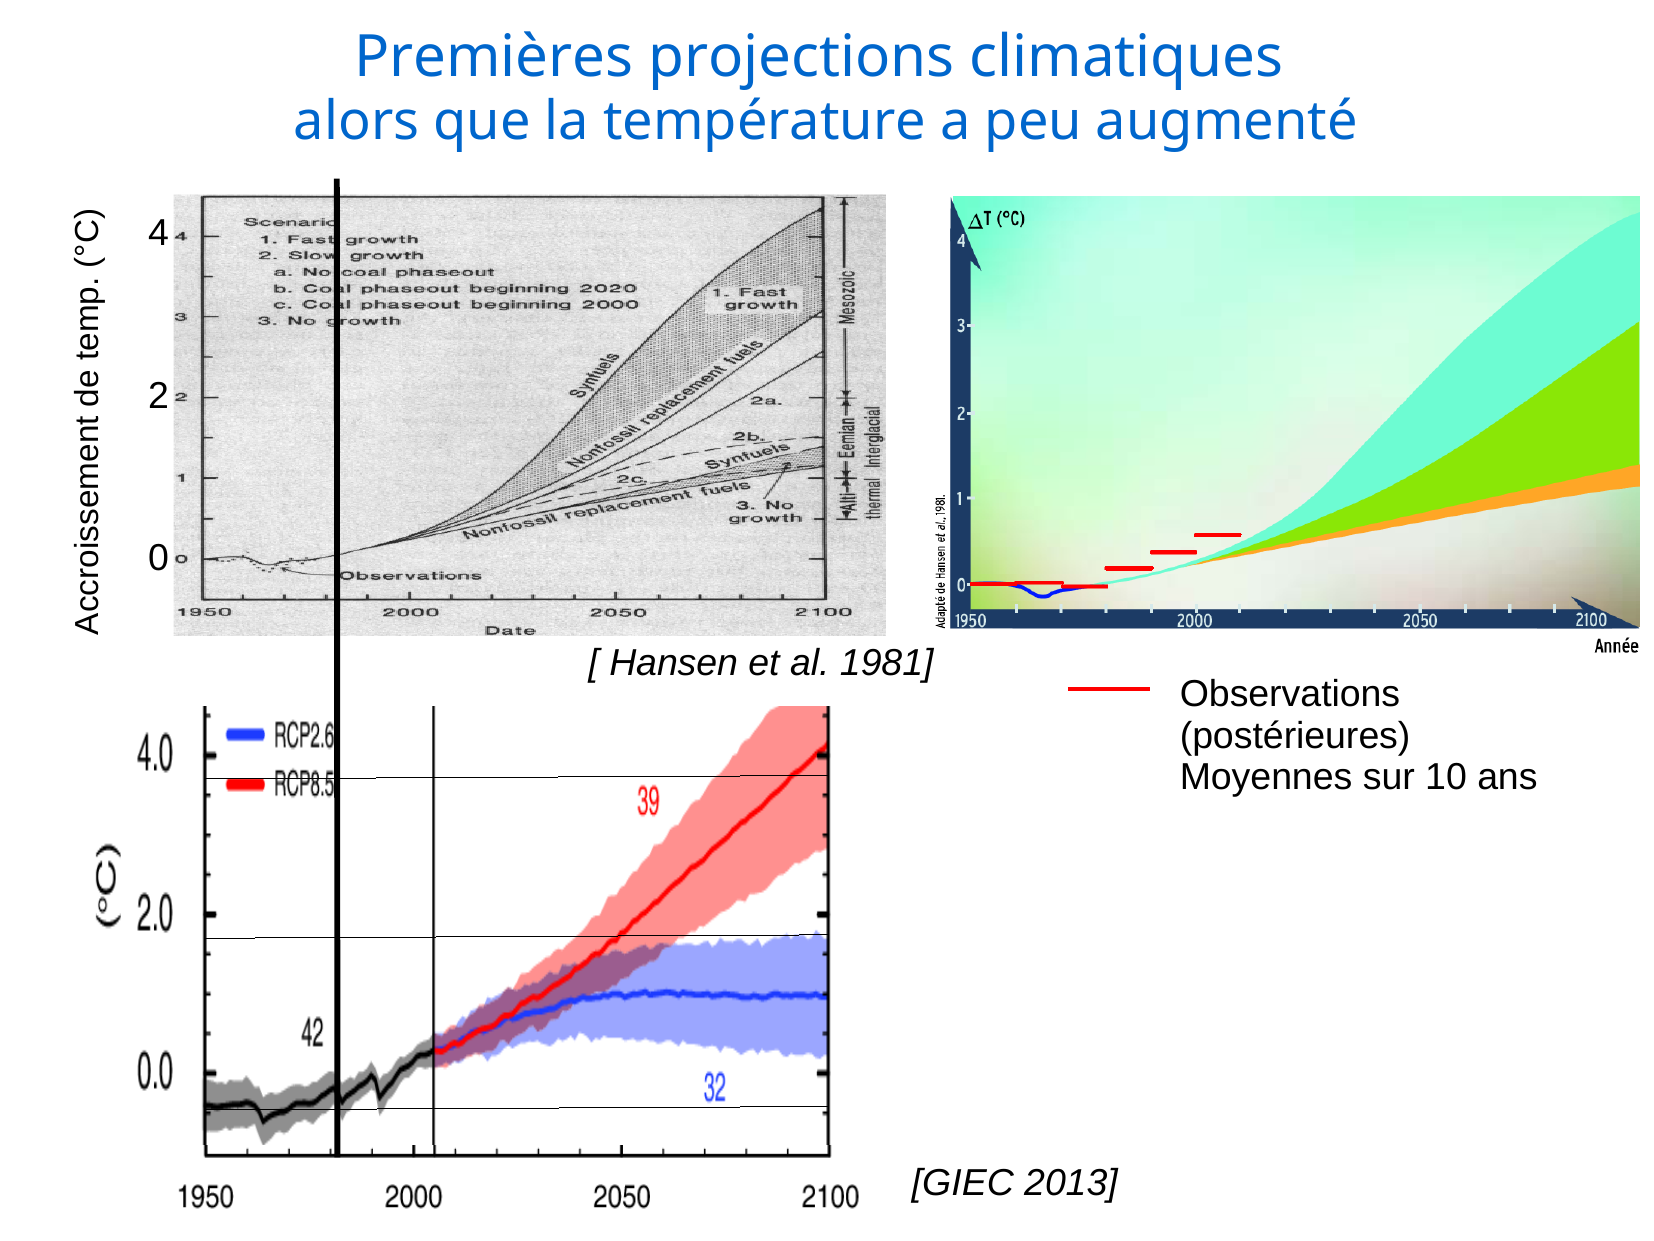

# Premières projections climatiques alors que la température a peu augmenté
4
2
Accroissement de temp. (°C)
0
[ Hansen et al. 1981]
Observations
(postérieures)
Moyennes sur 10 ans
[GIEC 2013]